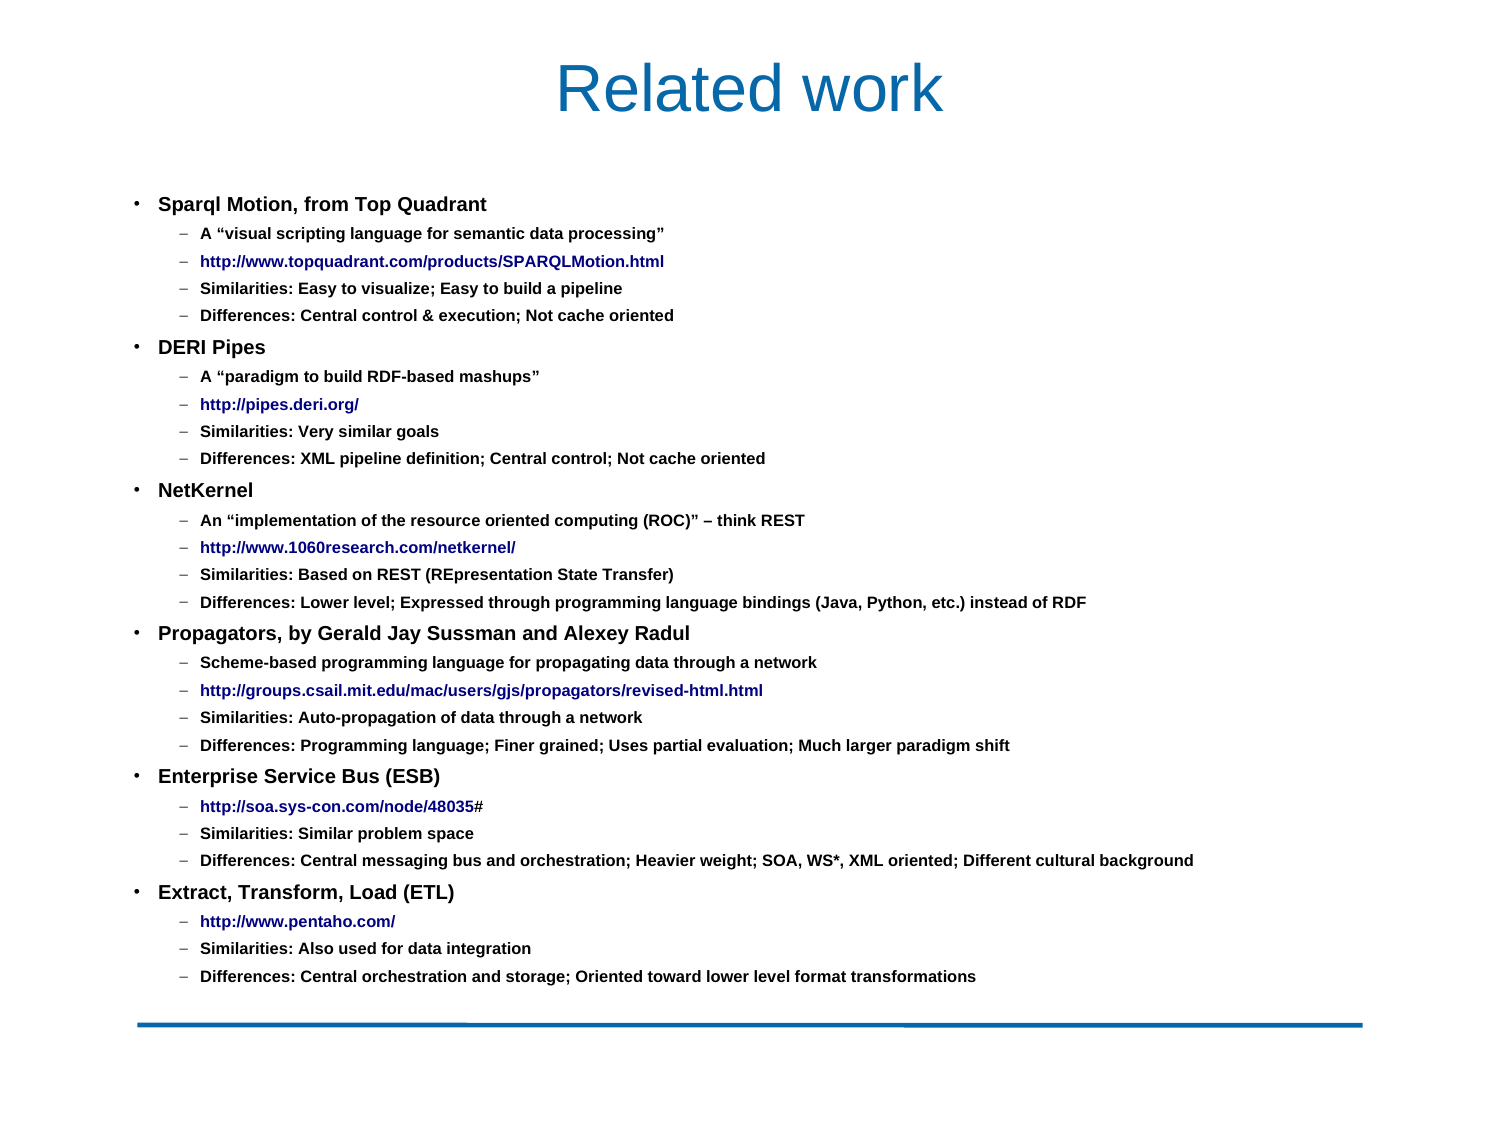

# Related work
Sparql Motion, from Top Quadrant
A “visual scripting language for semantic data processing”
http://www.topquadrant.com/products/SPARQLMotion.html
Similarities: Easy to visualize; Easy to build a pipeline
Differences: Central control & execution; Not cache oriented
DERI Pipes
A “paradigm to build RDF-based mashups”
http://pipes.deri.org/
Similarities: Very similar goals
Differences: XML pipeline definition; Central control; Not cache oriented
NetKernel
An “implementation of the resource oriented computing (ROC)” – think REST
http://www.1060research.com/netkernel/
Similarities: Based on REST (REpresentation State Transfer)
Differences: Lower level; Expressed through programming language bindings (Java, Python, etc.) instead of RDF
Propagators, by Gerald Jay Sussman and Alexey Radul
Scheme-based programming language for propagating data through a network
http://groups.csail.mit.edu/mac/users/gjs/propagators/revised-html.html
Similarities: Auto-propagation of data through a network
Differences: Programming language; Finer grained; Uses partial evaluation; Much larger paradigm shift
Enterprise Service Bus (ESB)
http://soa.sys-con.com/node/48035#
Similarities: Similar problem space
Differences: Central messaging bus and orchestration; Heavier weight; SOA, WS*, XML oriented; Different cultural background
Extract, Transform, Load (ETL)
http://www.pentaho.com/
Similarities: Also used for data integration
Differences: Central orchestration and storage; Oriented toward lower level format transformations